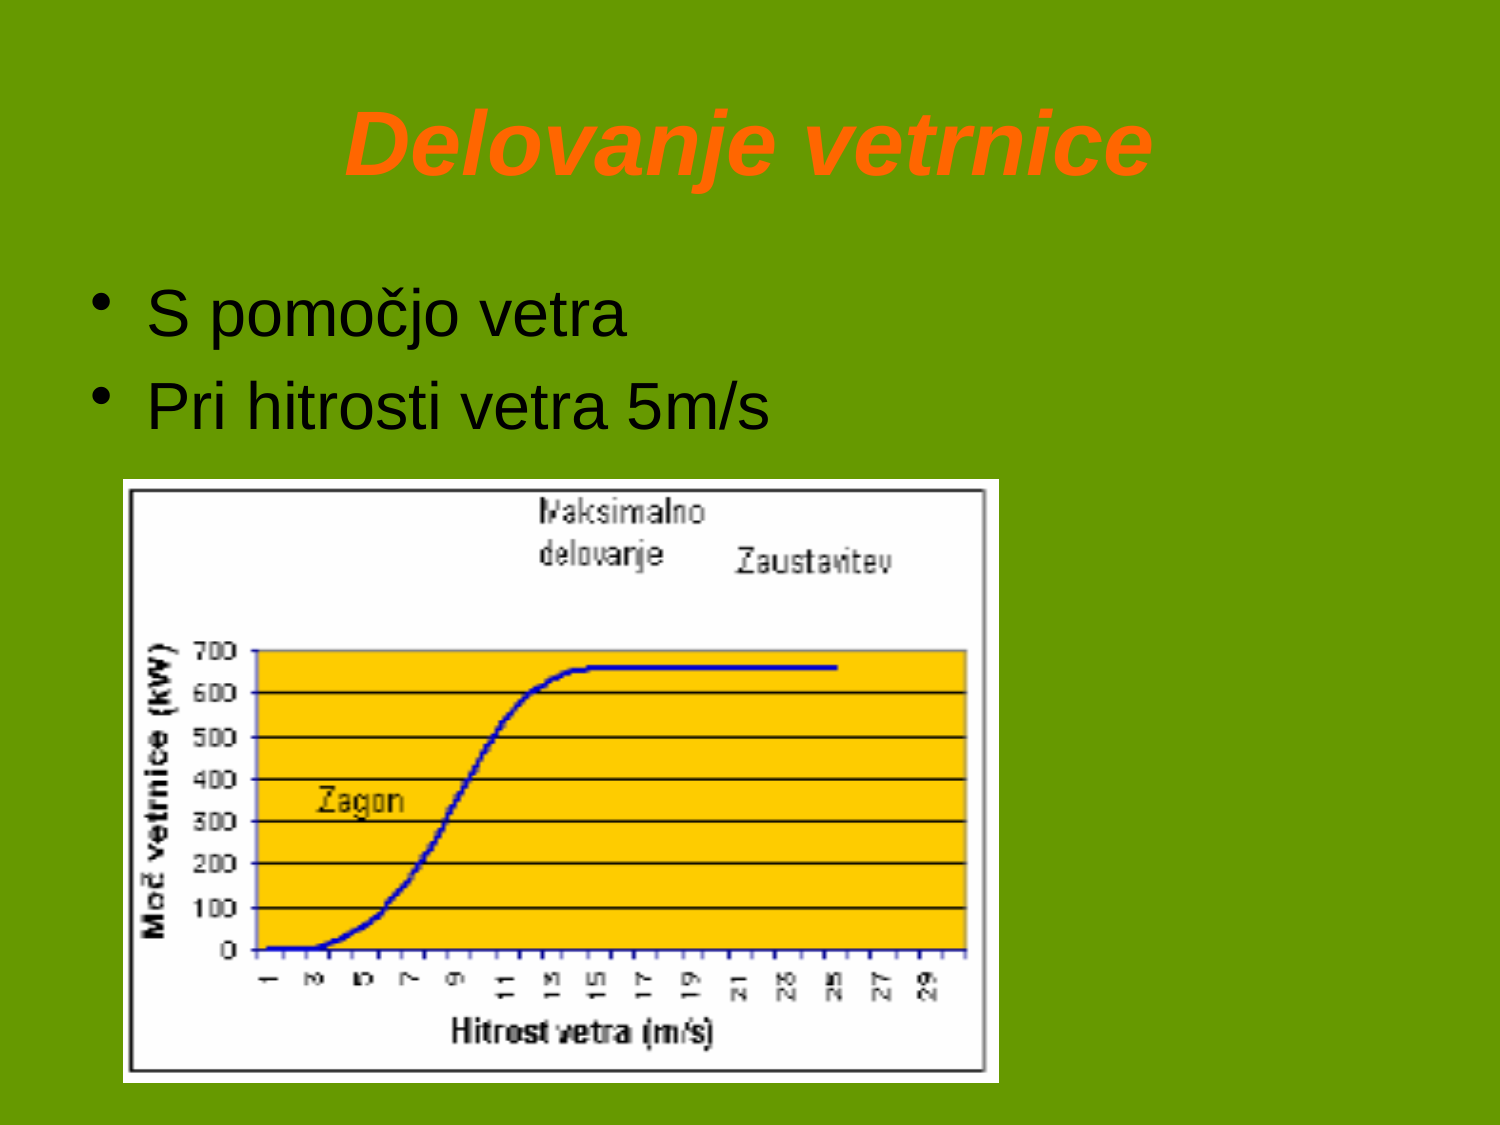

# Delovanje vetrnice
S pomočjo vetra
Pri hitrosti vetra 5m/s